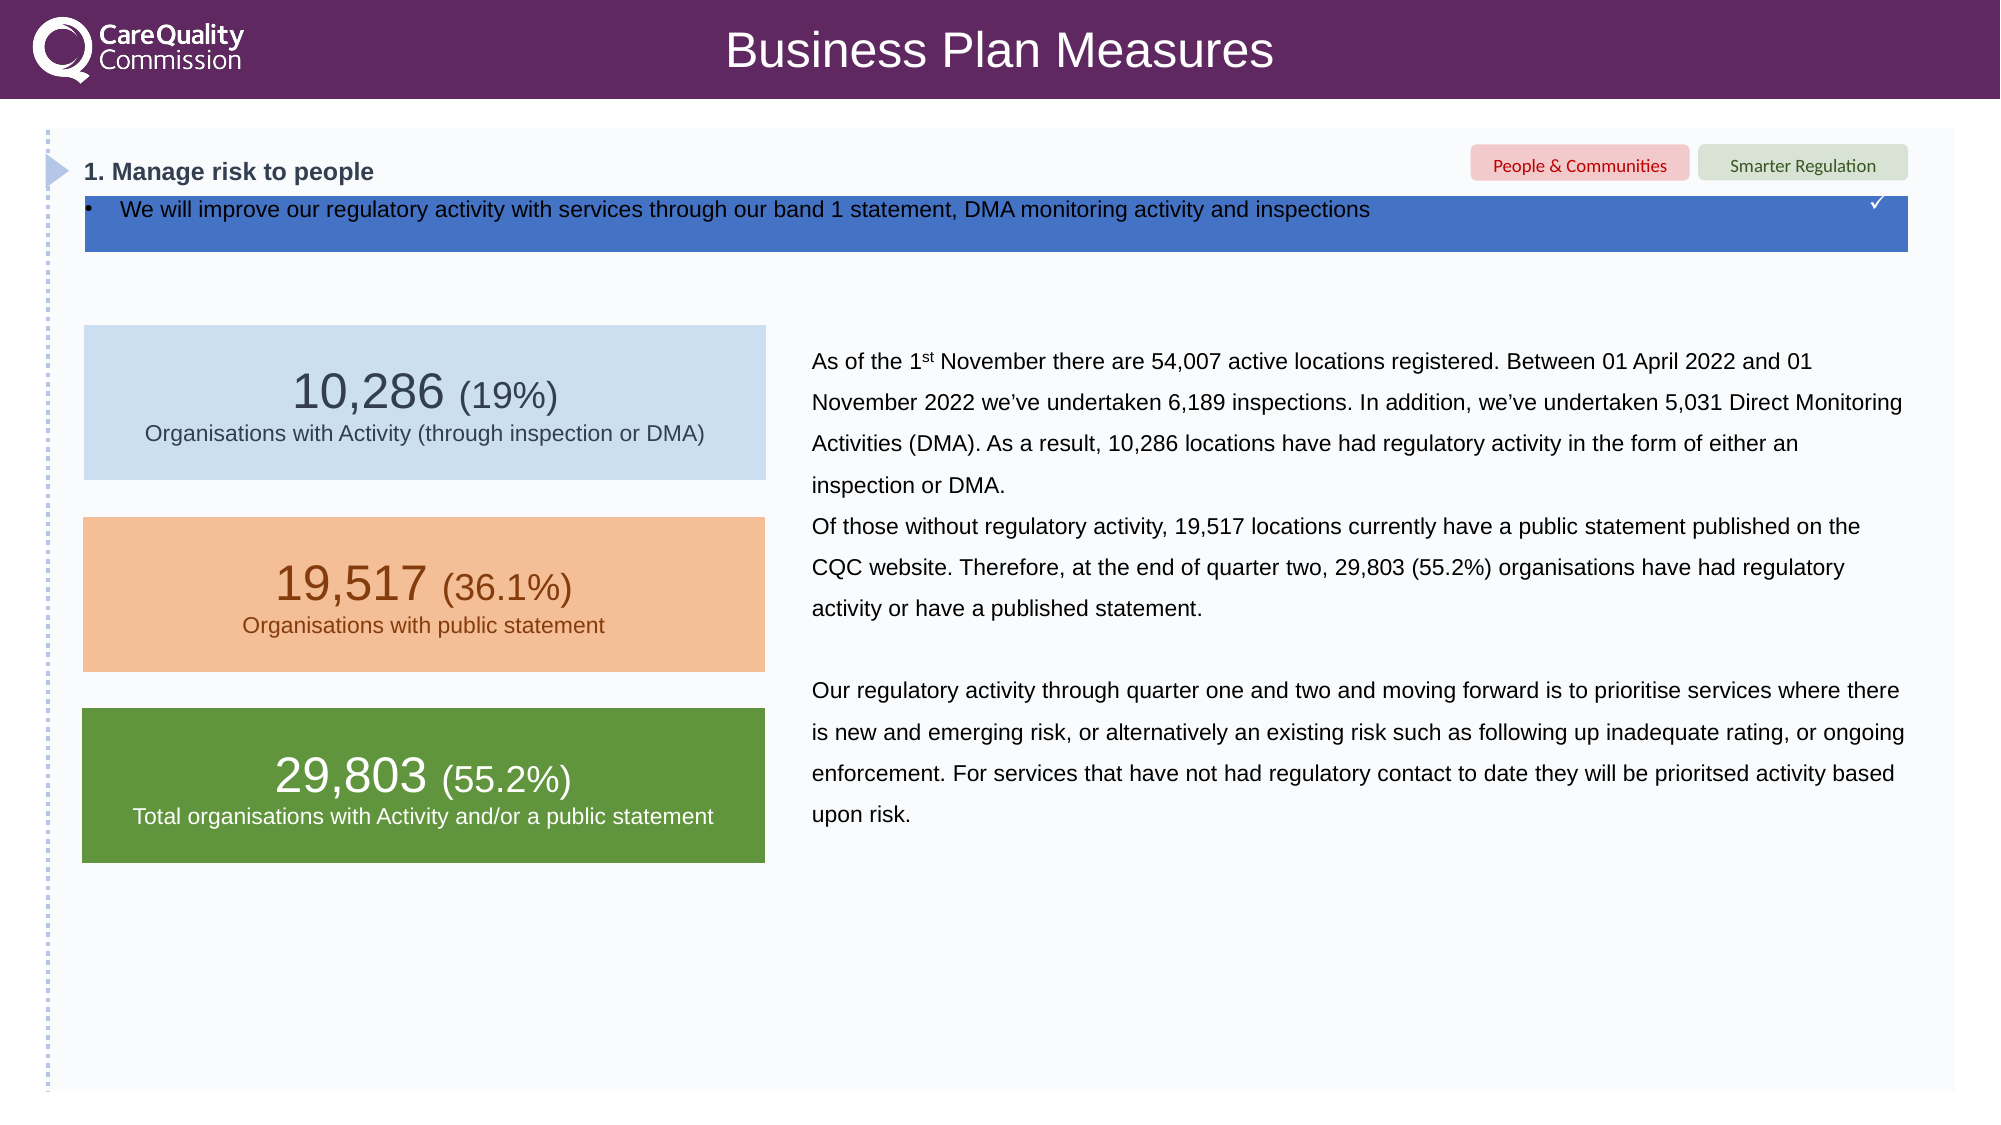

Business Plan Measures
Smarter Regulation
People & Communities
1. Manage risk to people
| We will improve our regulatory activity with services through our band 1 statement, DMA monitoring activity and inspections |  |
| --- | --- |
10,286 (19%)
Organisations with Activity (through inspection or DMA)
As of the 1st November there are 54,007 active locations registered. Between 01 April 2022 and 01 November 2022 we’ve undertaken 6,189 inspections. In addition, we’ve undertaken 5,031 Direct Monitoring Activities (DMA). As a result, 10,286 locations have had regulatory activity in the form of either an inspection or DMA.
Of those without regulatory activity, 19,517 locations currently have a public statement published on the CQC website. Therefore, at the end of quarter two, 29,803 (55.2%) organisations have had regulatory activity or have a published statement.
Our regulatory activity through quarter one and two and moving forward is to prioritise services where there is new and emerging risk, or alternatively an existing risk such as following up inadequate rating, or ongoing enforcement. For services that have not had regulatory contact to date they will be prioritsed activity based upon risk.
19,517 (36.1%)
Organisations with public statement
29,803 (55.2%)
Total organisations with Activity and/or a public statement